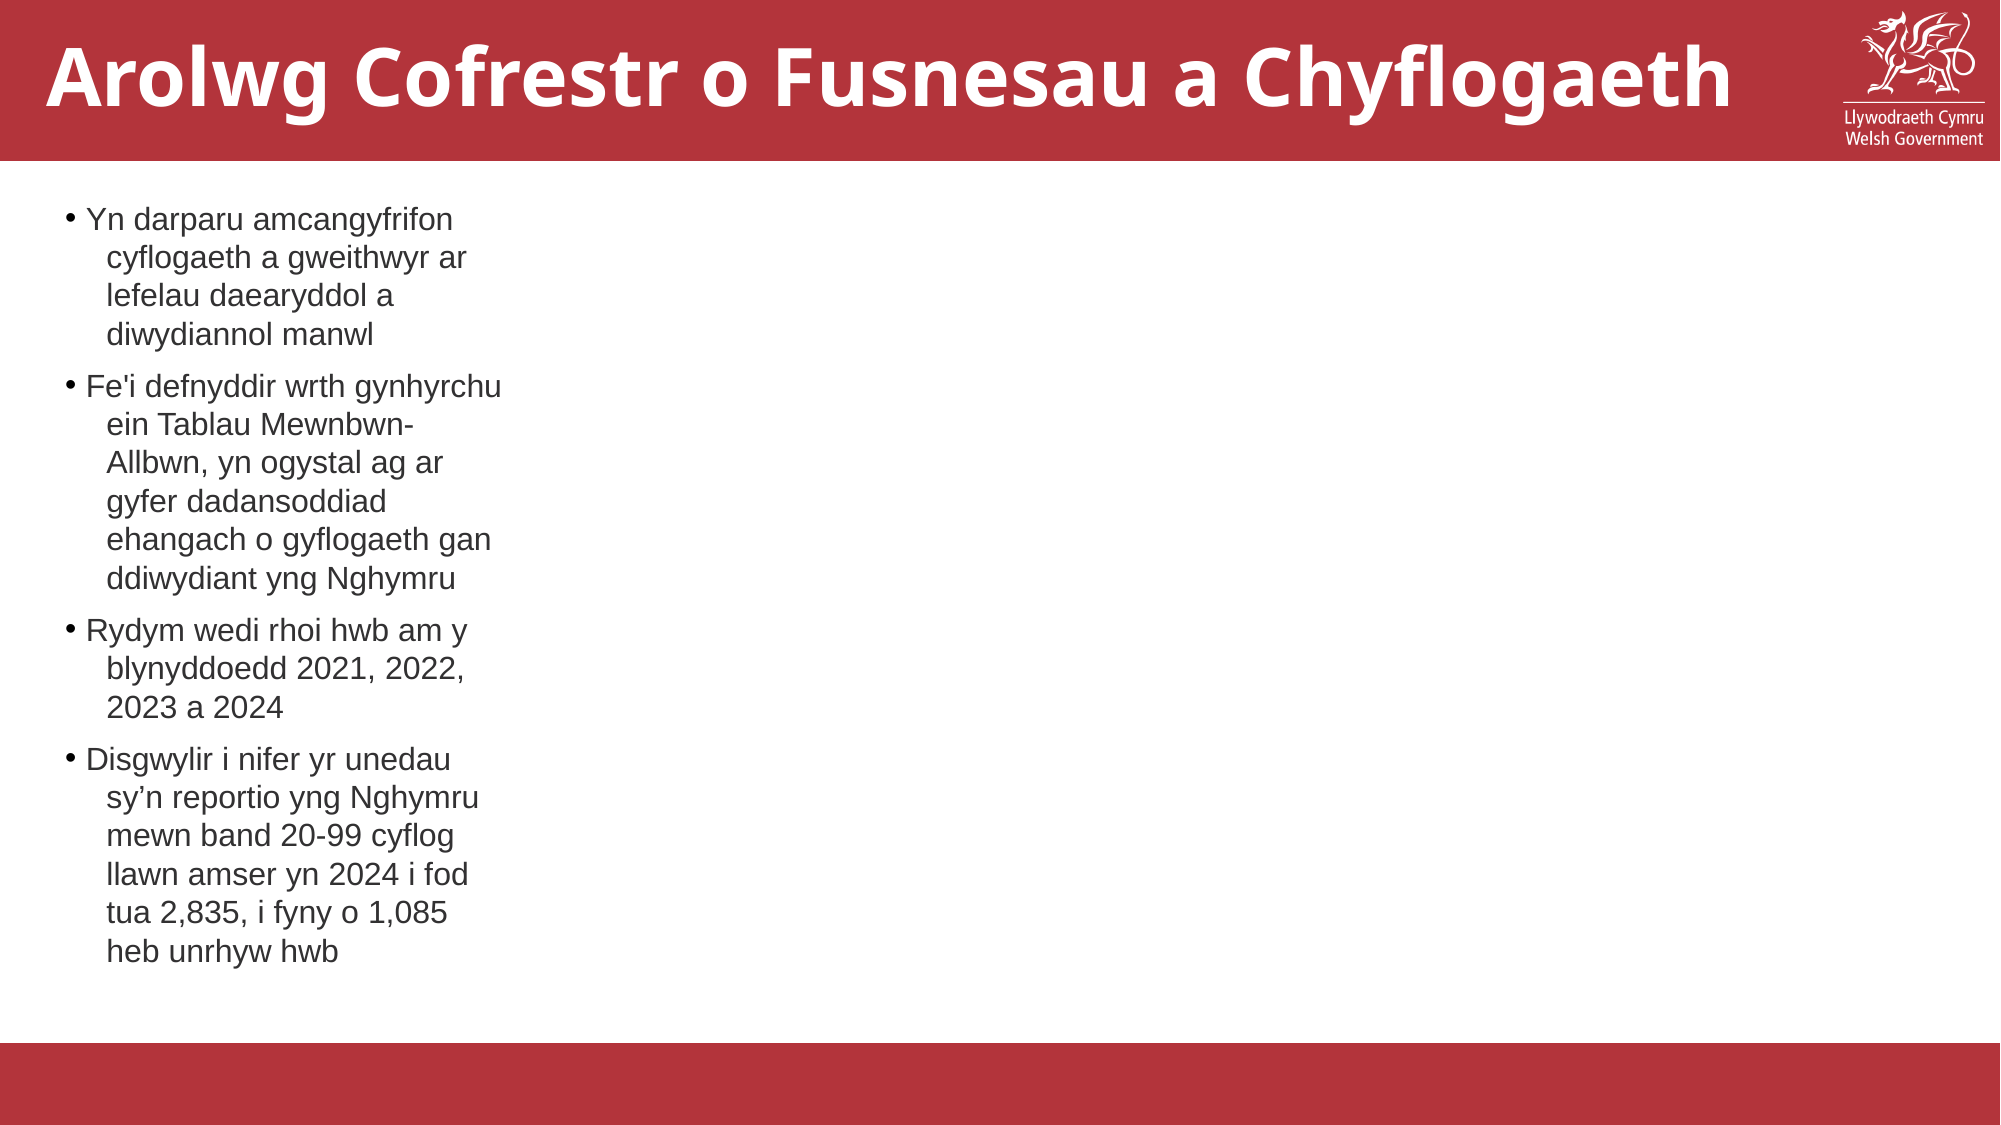

Arolwg Cofrestr o Fusnesau a Chyflogaeth
# Yn darparu amcangyfrifon cyflogaeth a gweithwyr ar lefelau daearyddol a diwydiannol manwl
Fe'i defnyddir wrth gynhyrchu ein Tablau Mewnbwn-Allbwn, yn ogystal ag ar gyfer dadansoddiad ehangach o gyflogaeth gan ddiwydiant yng Nghymru
Rydym wedi rhoi hwb am y blynyddoedd 2021, 2022, 2023 a 2024
Disgwylir i nifer yr unedau sy’n reportio yng Nghymru mewn band 20-99 cyflog llawn amser yn 2024 i fod tua 2,835, i fyny o 1,085 heb unrhyw hwb